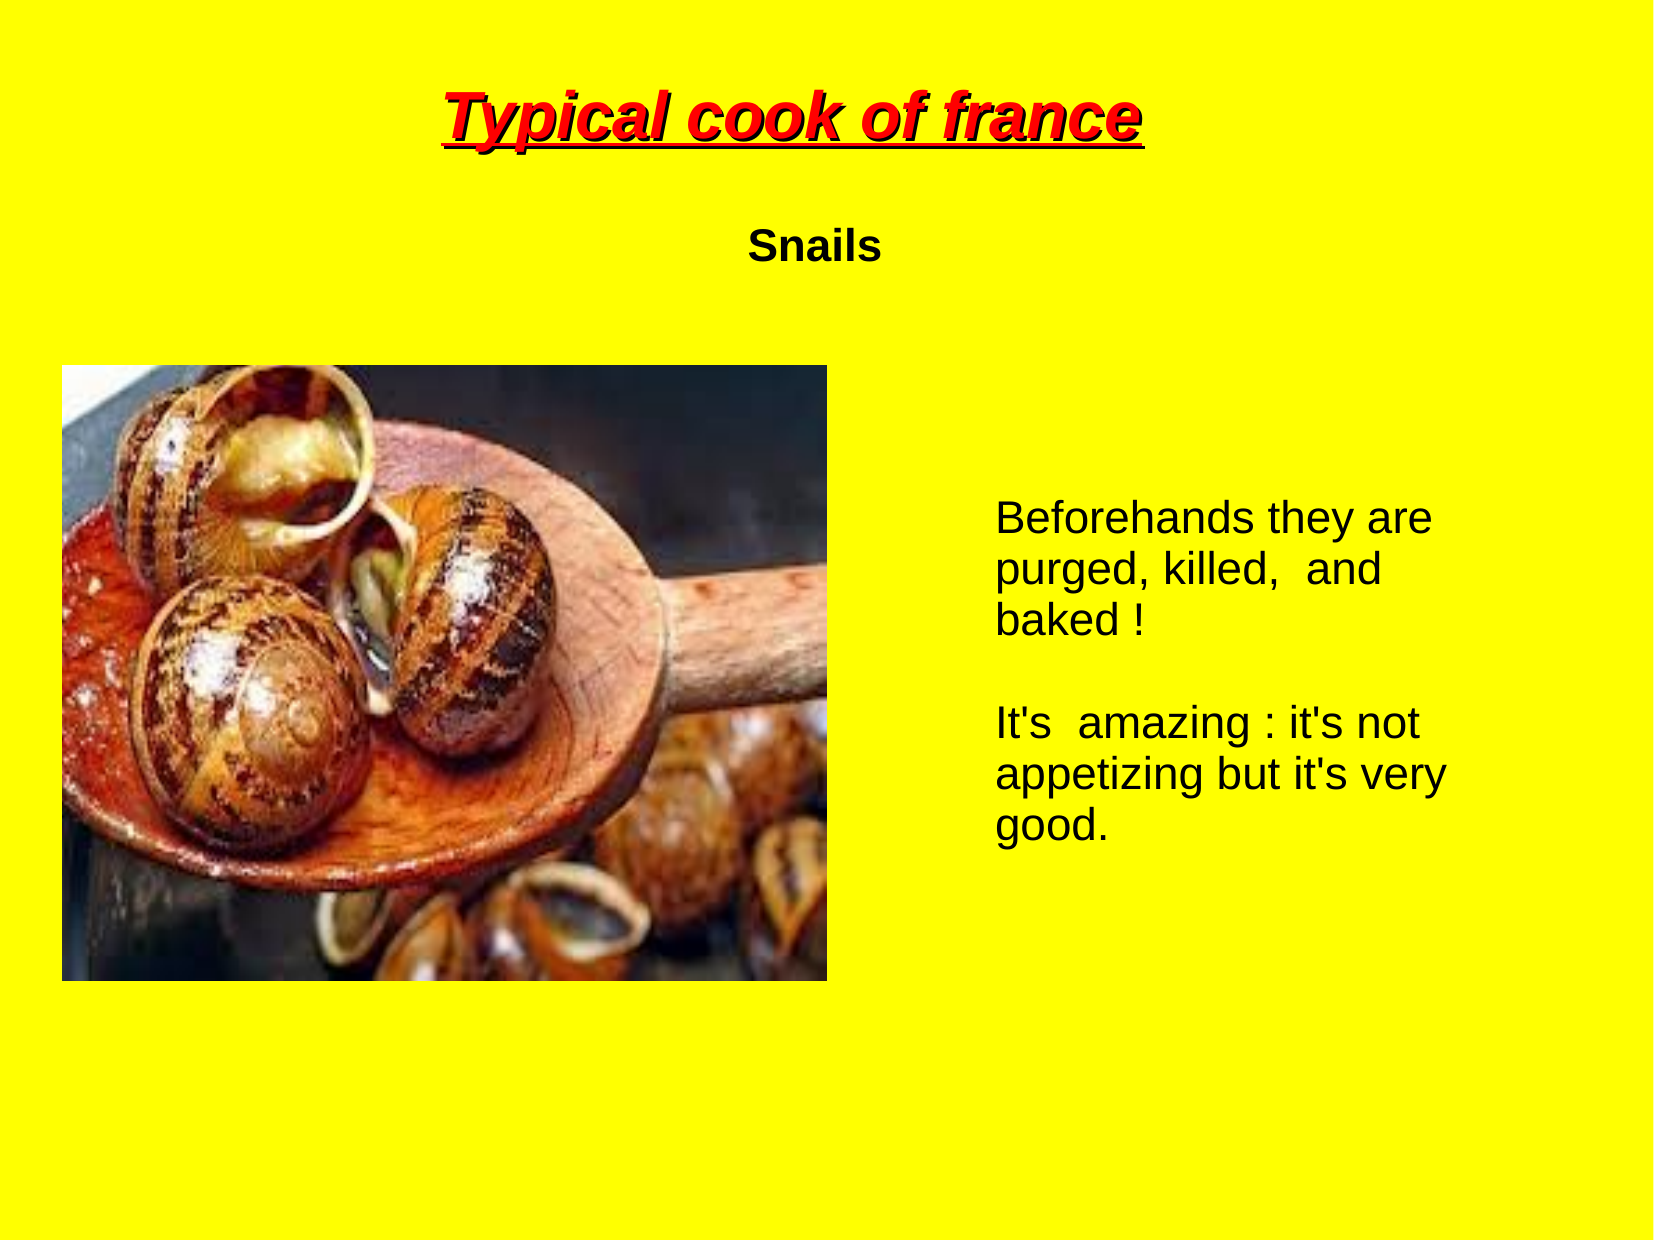

Typical cook of france
Snails
Beforehands they are purged, killed, and baked !
It's amazing : it's not appetizing but it's very good.